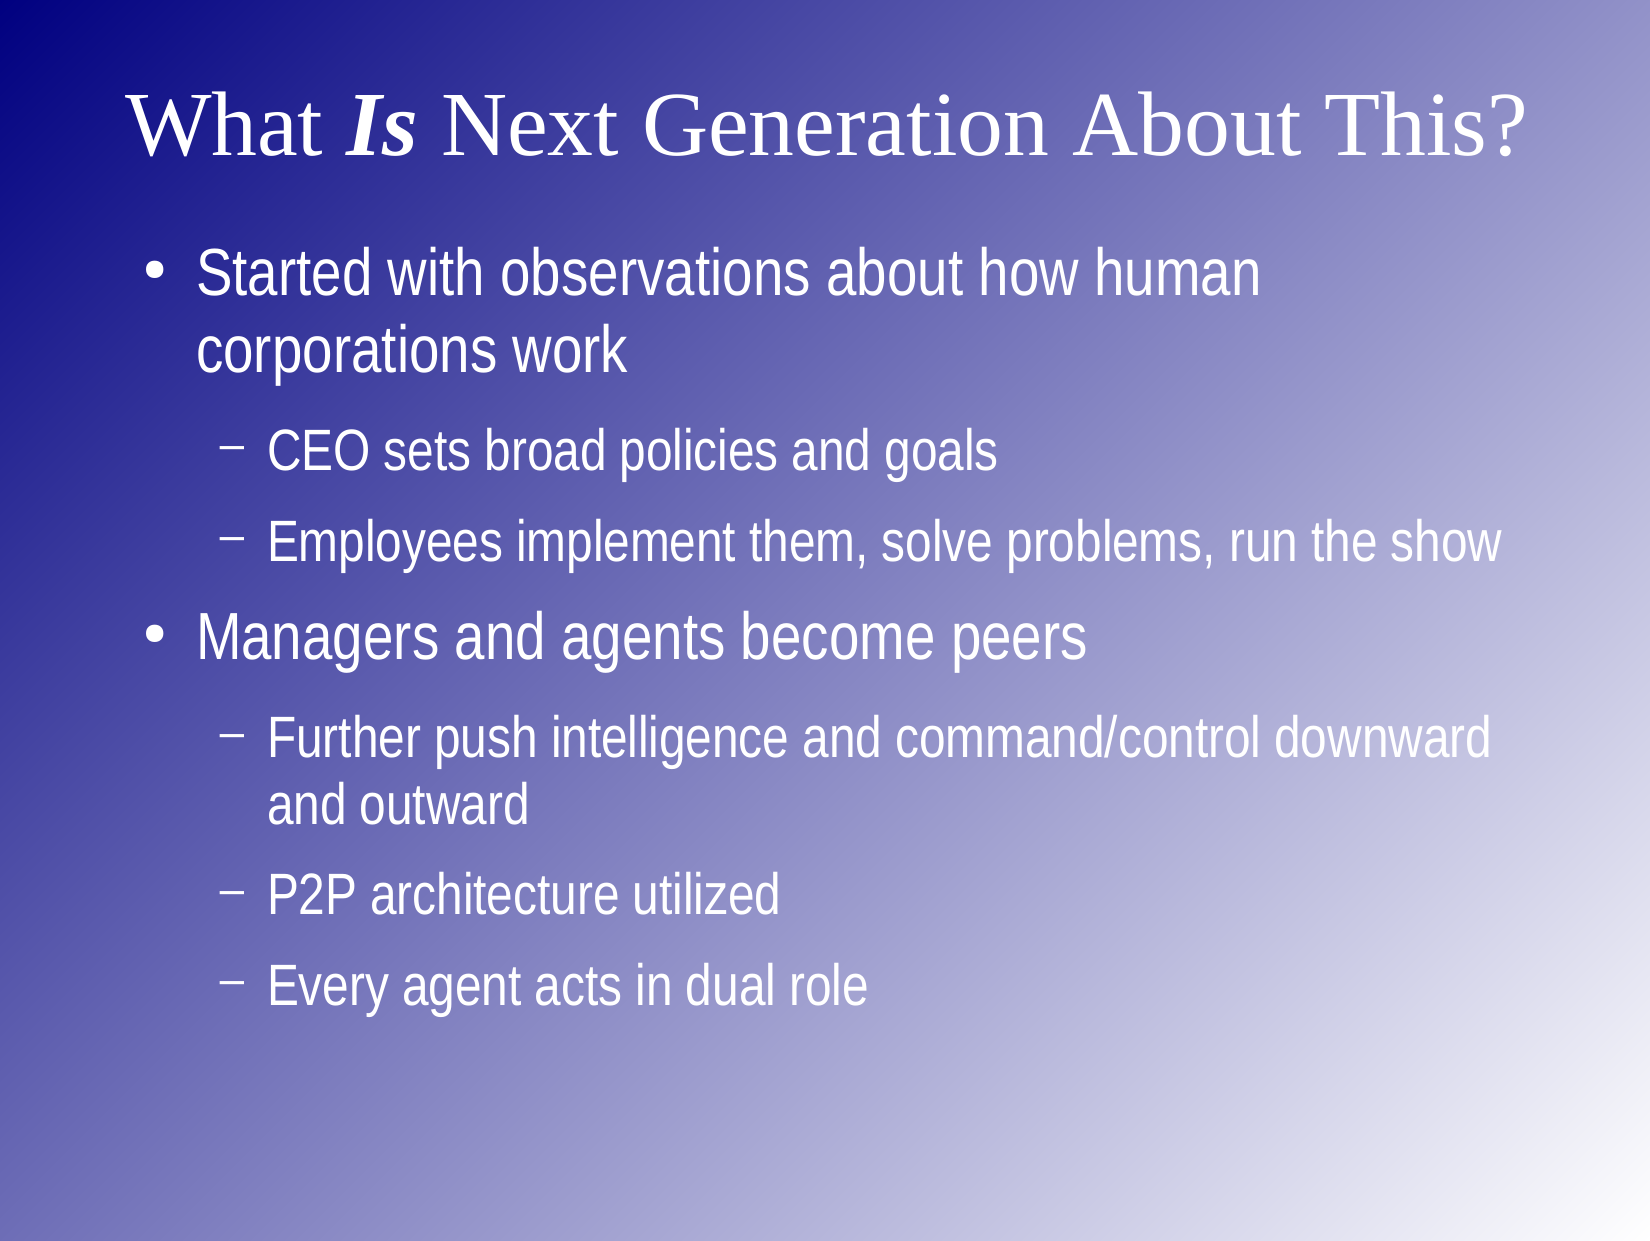

# What Is Next Generation About This?
Started with observations about how human corporations work
CEO sets broad policies and goals
Employees implement them, solve problems, run the show
Managers and agents become peers
Further push intelligence and command/control downward and outward
P2P architecture utilized
Every agent acts in dual role